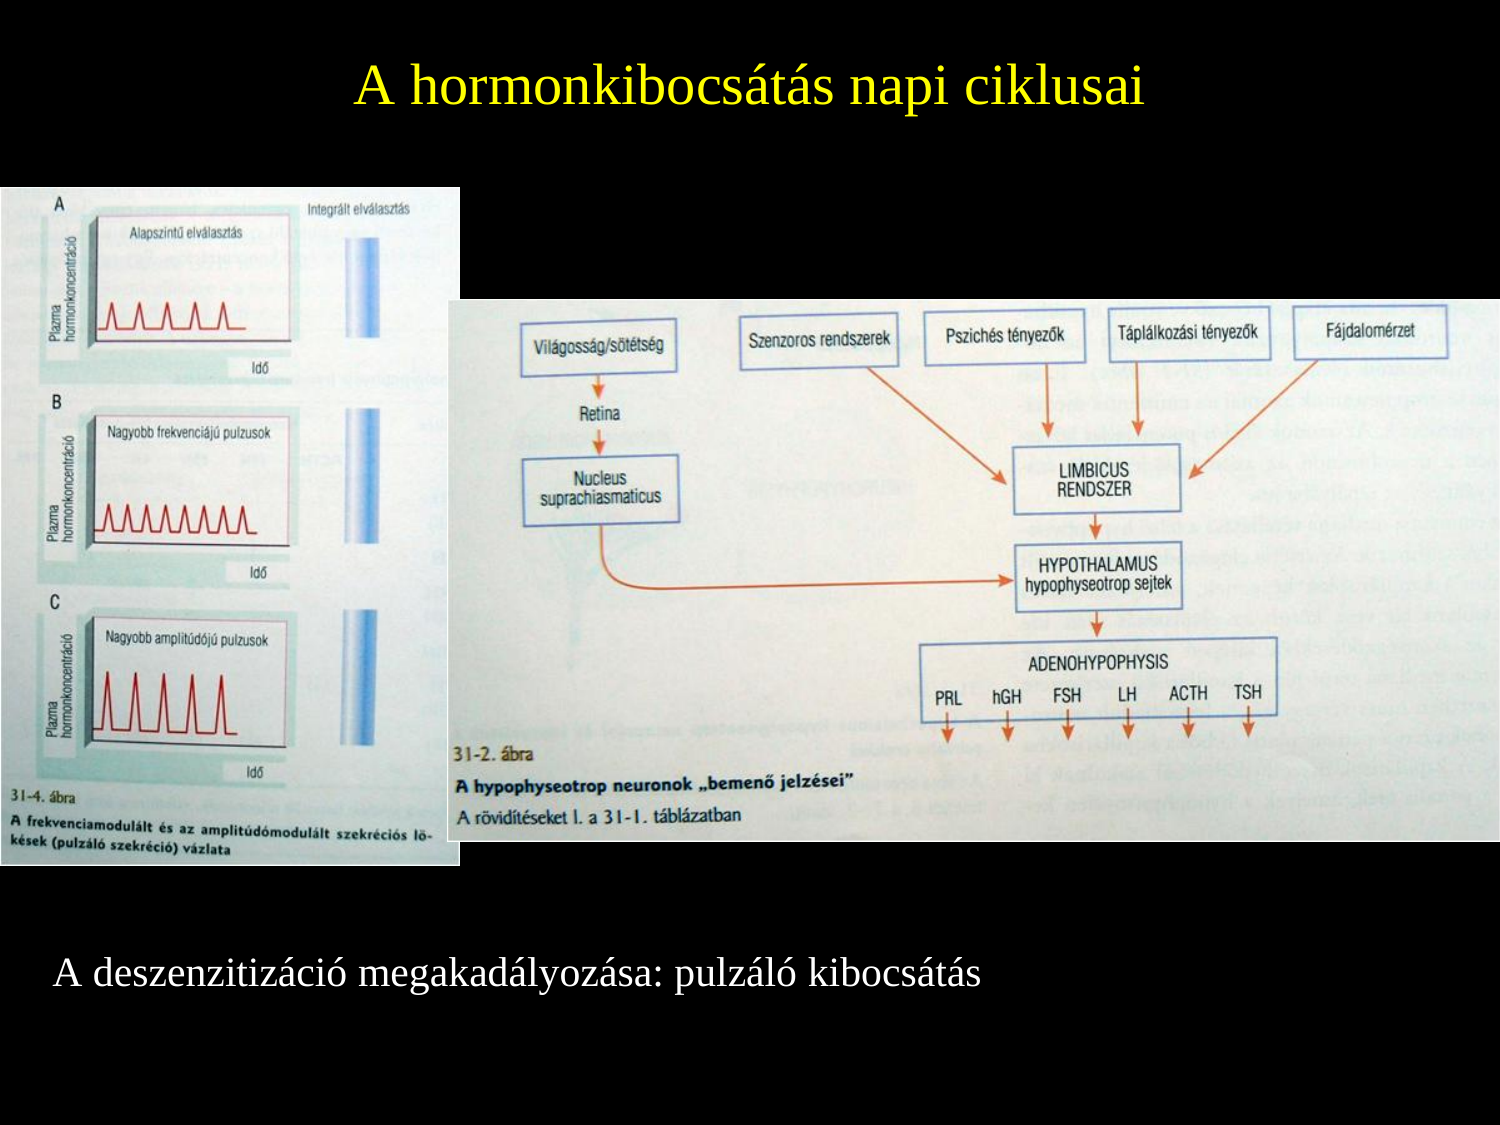

# A hormonkibocsátás napi ciklusai
A deszenzitizáció megakadályozása: pulzáló kibocsátás